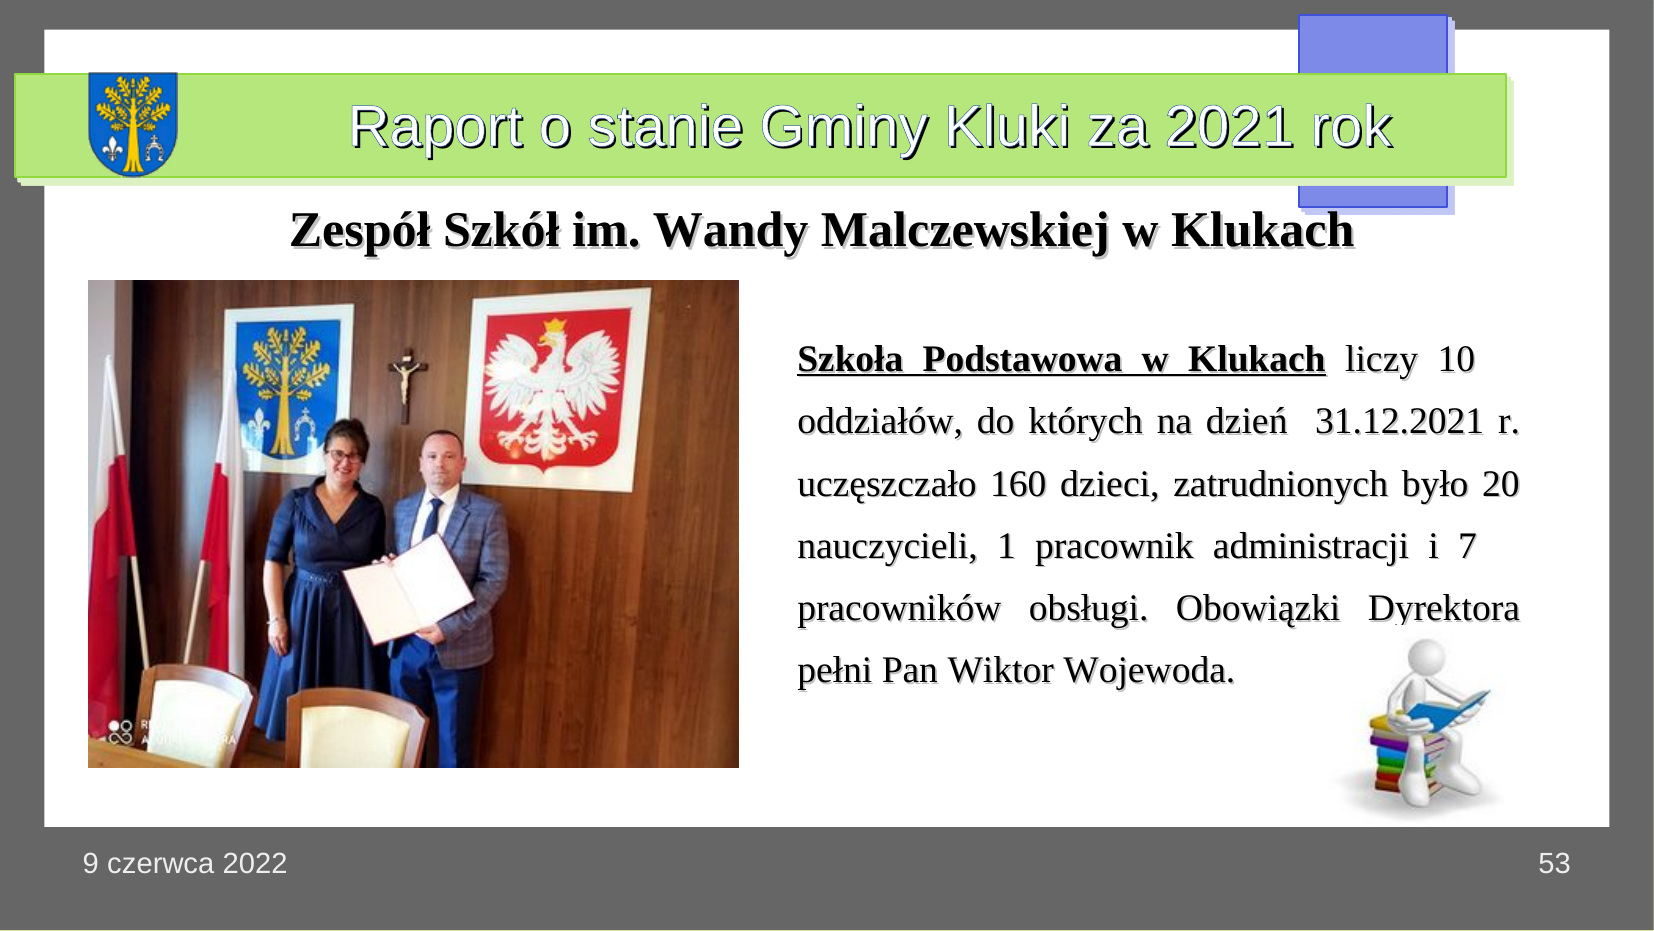

# Raport o stanie Gminy Kluki za 2021 rok
Zespół Szkół im. Wandy Malczewskiej w Klukach
									Szkoła Podstawowa w Klukach liczy 10 										oddziałów, do których na dzień 31.12.2021 r. 									uczęszczało 160 dzieci, zatrudnionych było 20 									nauczycieli, 1 pracownik administracji i 7 										pracowników obsługi. Obowiązki Dyrektora 									pełni Pan Wiktor Wojewoda.
9 czerwca 2022
53